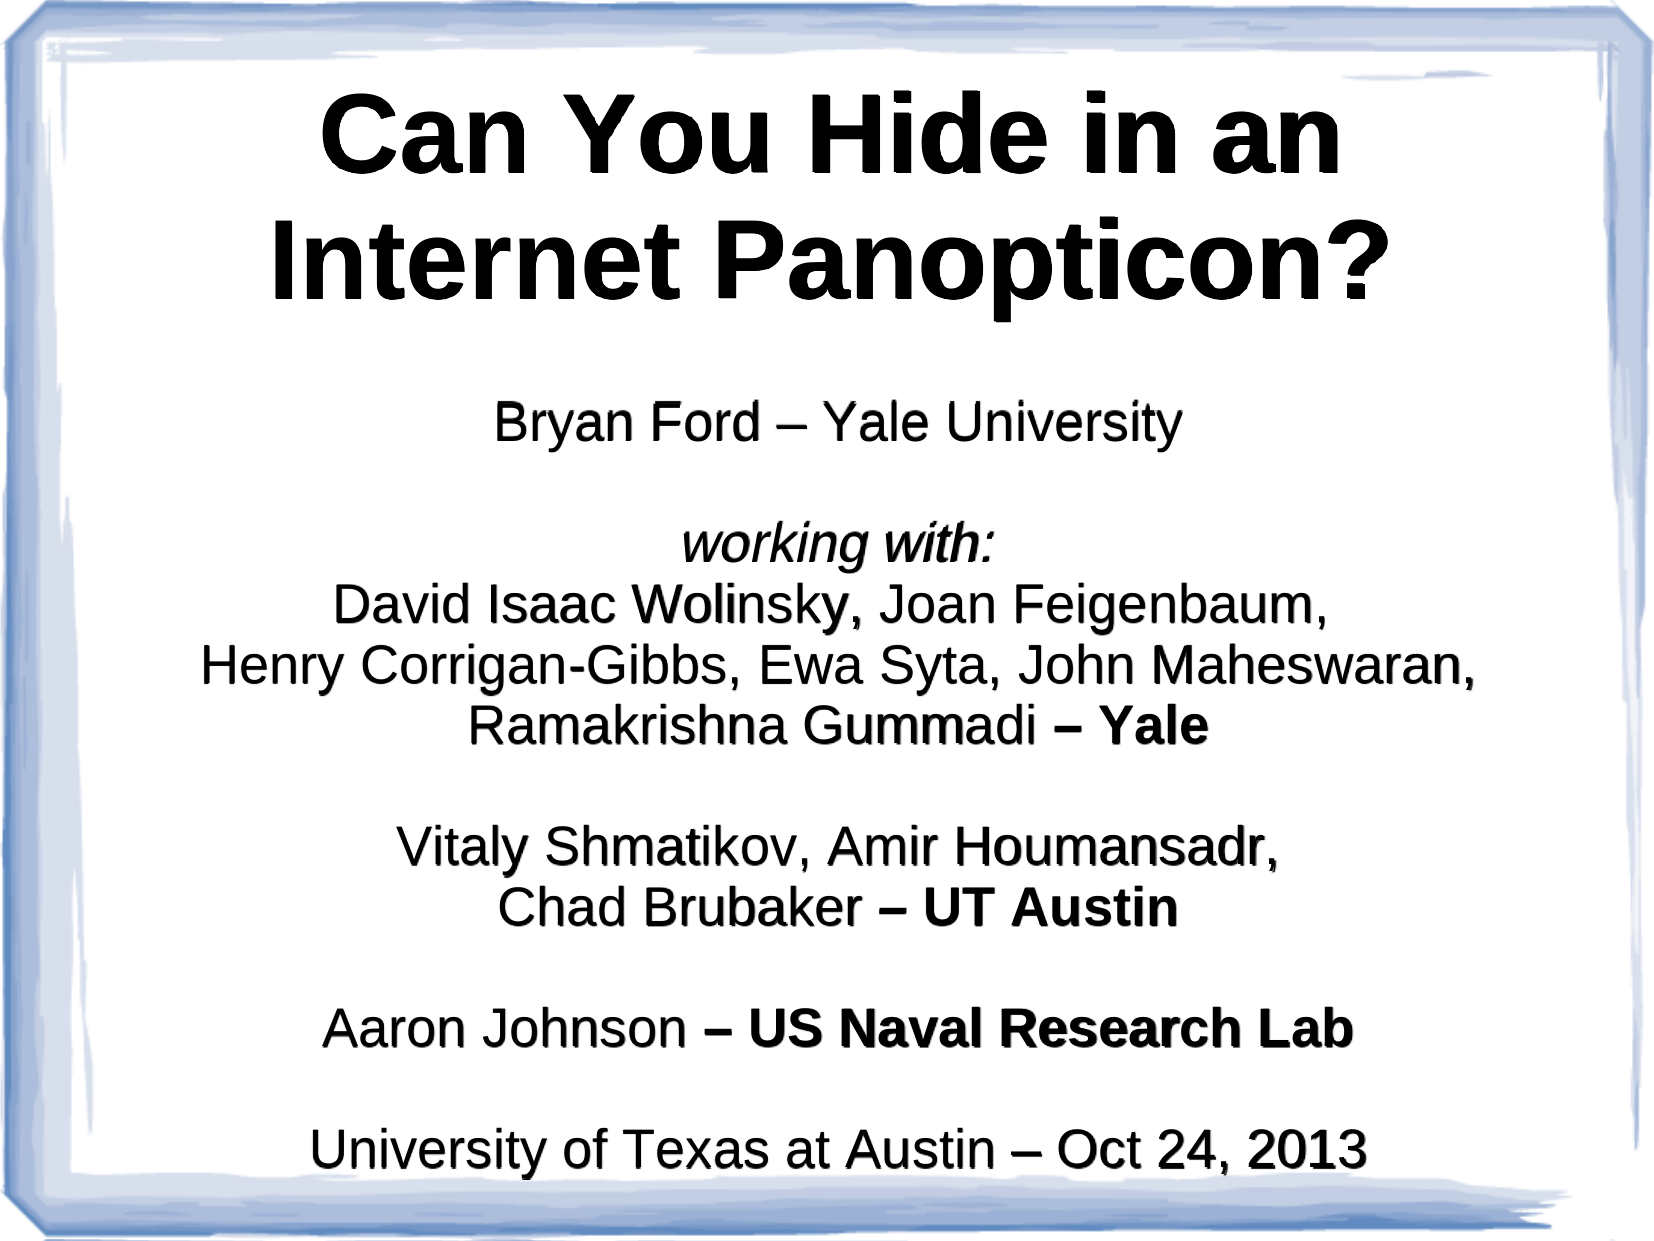

# Can You Hide in an Internet Panopticon?
Bryan Ford – Yale University
working with:
David Isaac Wolinsky, Joan Feigenbaum,
Henry Corrigan-Gibbs, Ewa Syta, John Maheswaran, Ramakrishna Gummadi – Yale
Vitaly Shmatikov, Amir Houmansadr,
Chad Brubaker – UT Austin
Aaron Johnson – US Naval Research Lab
University of Texas at Austin – Oct 24, 2013